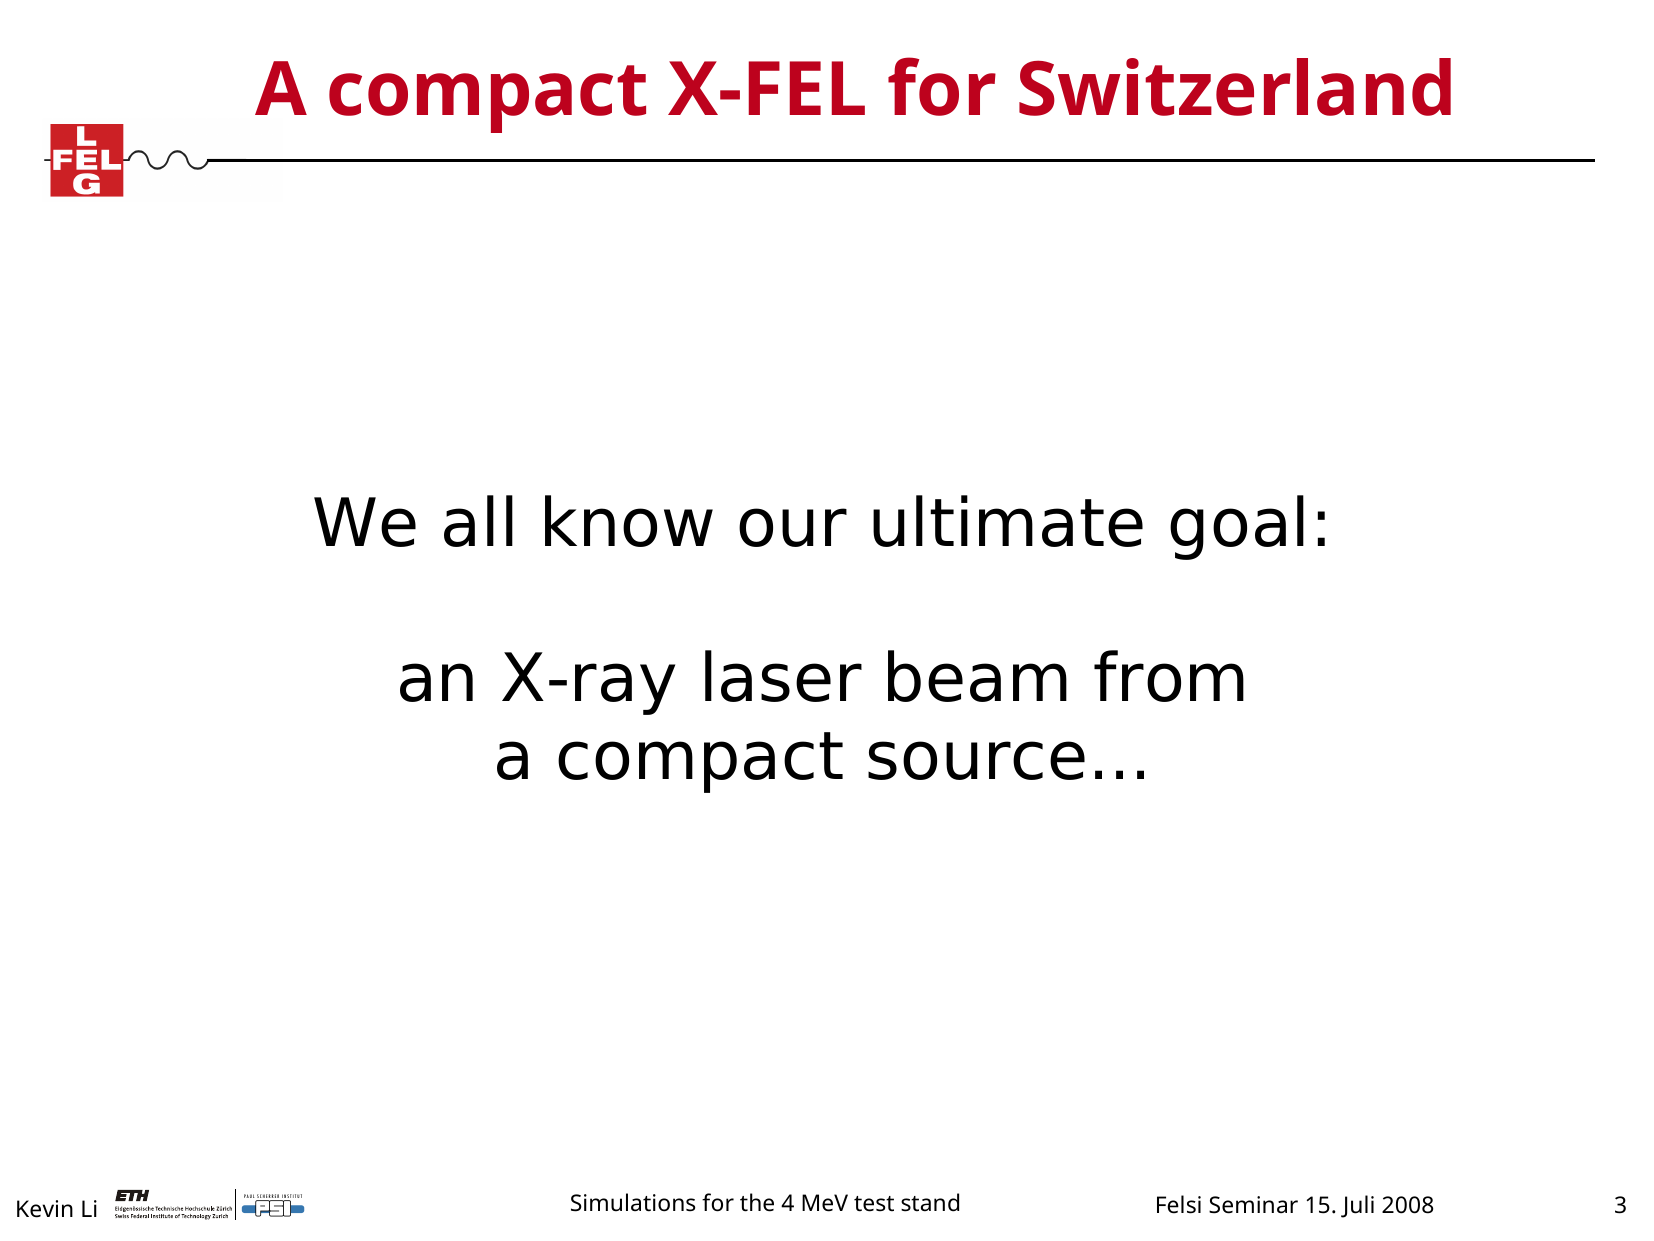

# A compact X-FEL for Switzerland
We all know our ultimate goal:
an X-ray laser beam from
a compact source...